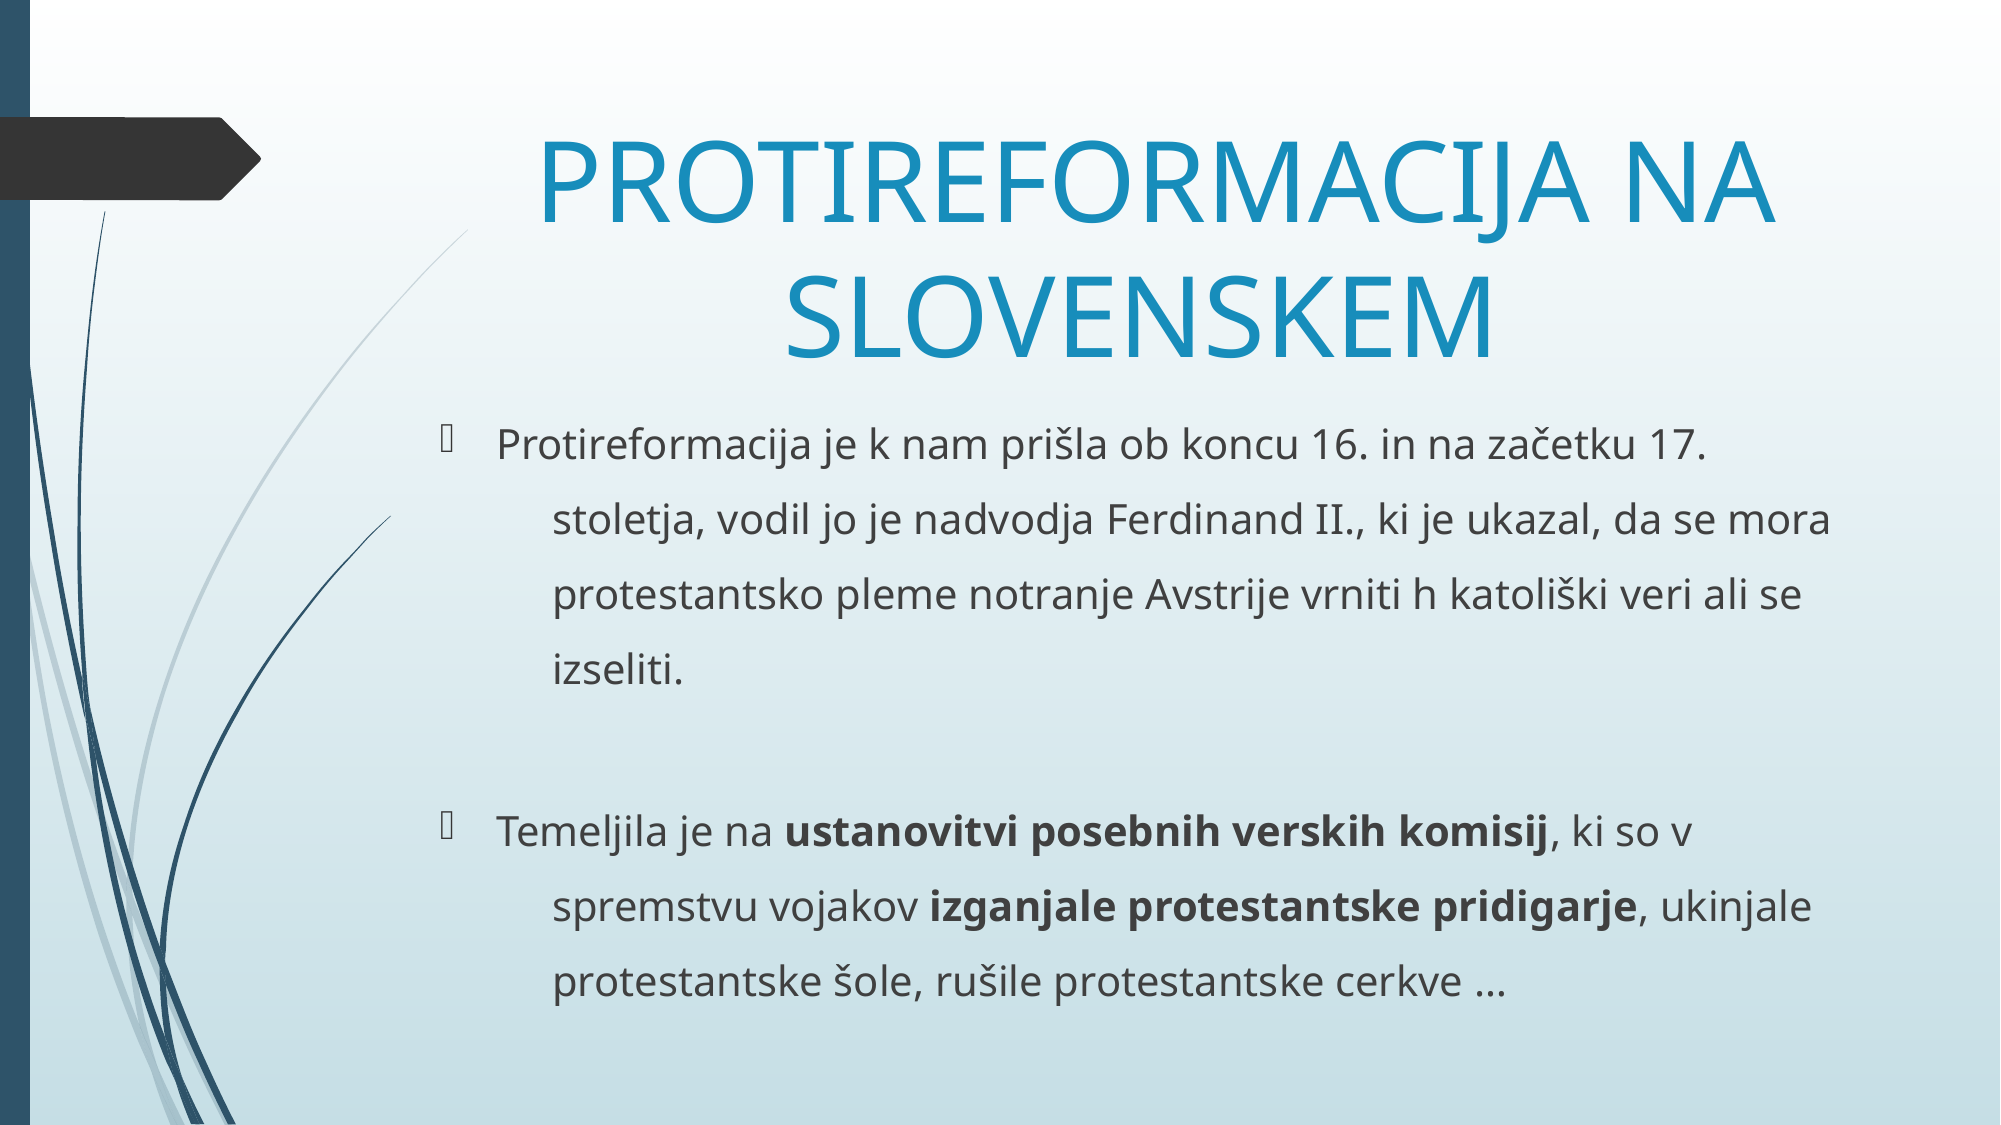

# PROTIREFORMACIJA NA SLOVENSKEM
Protireformacija je k nam prišla ob koncu 16. in na začetku 17. stoletja, vodil jo je nadvodja Ferdinand II., ki je ukazal, da se mora protestantsko pleme notranje Avstrije vrniti h katoliški veri ali se izseliti.
Temeljila je na ustanovitvi posebnih verskih komisij, ki so v spremstvu vojakov izganjale protestantske pridigarje, ukinjale protestantske šole, rušile protestantske cerkve …